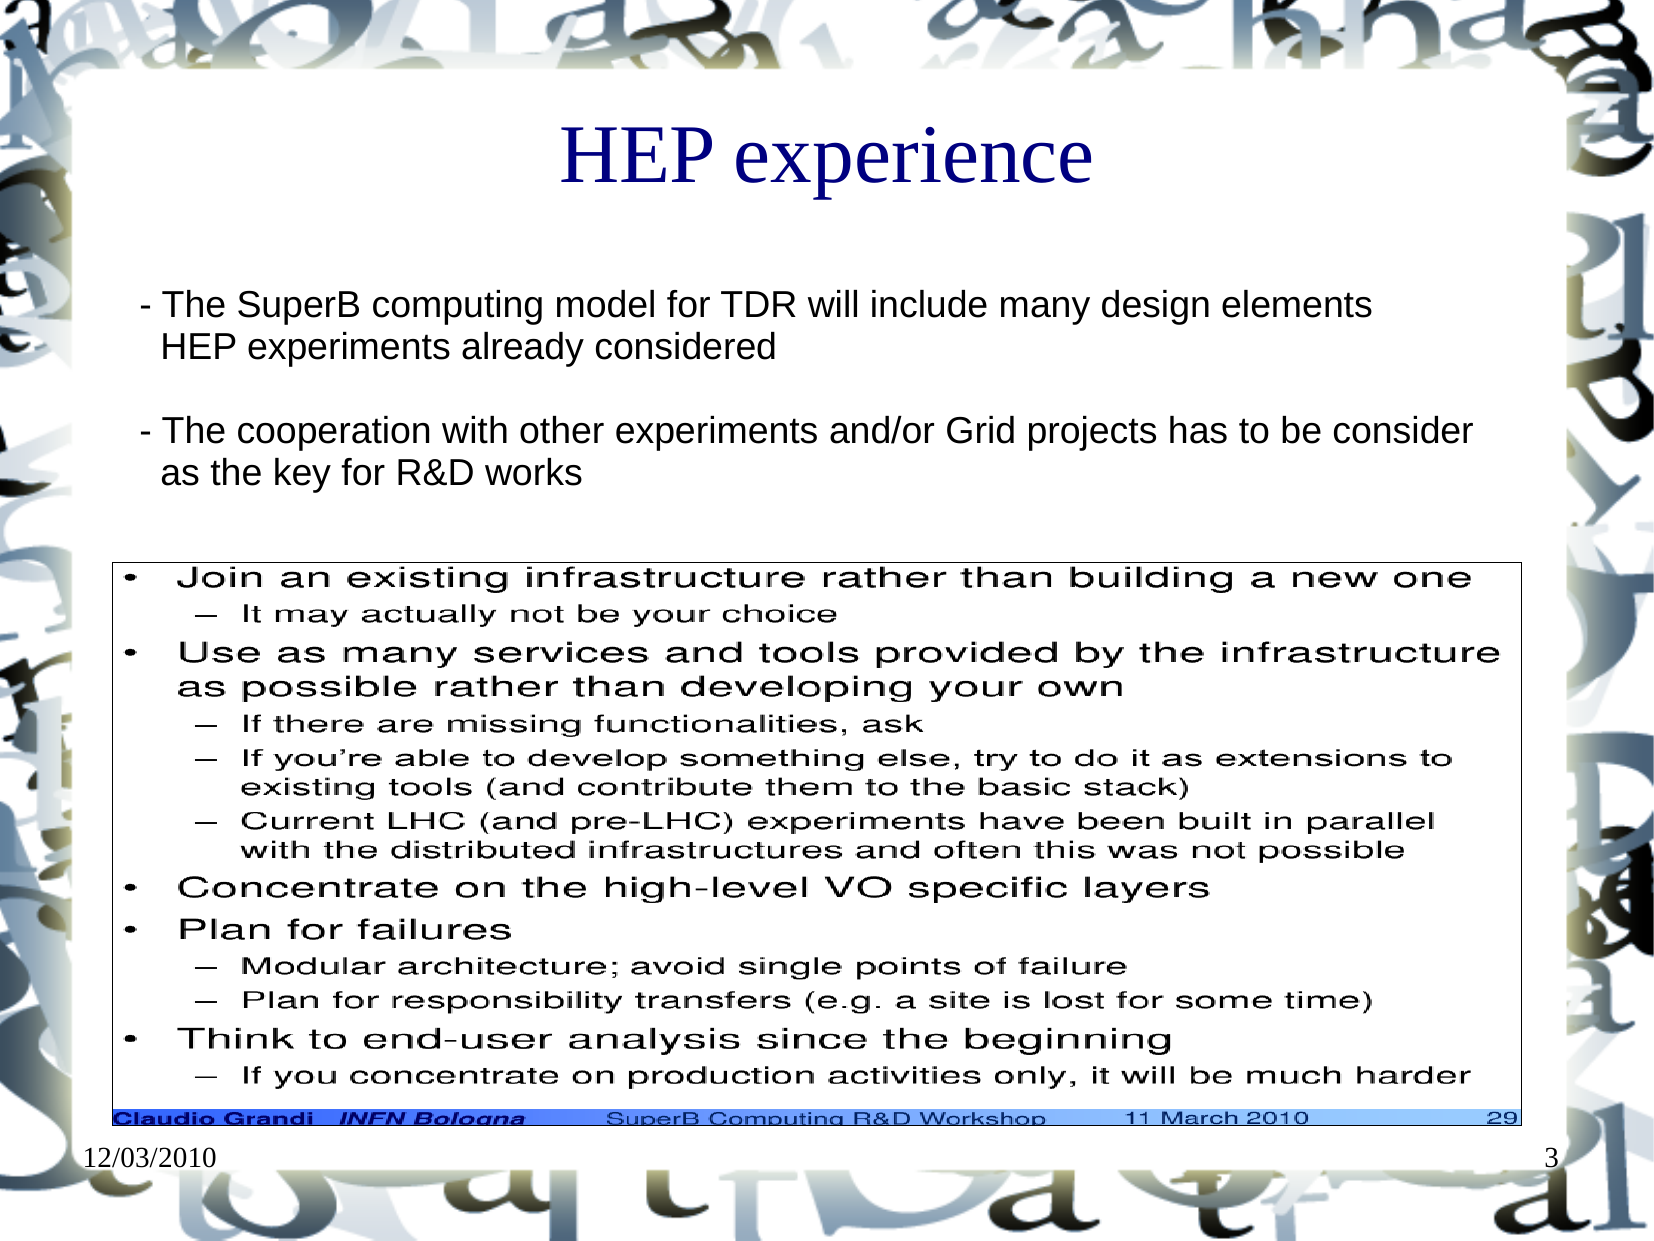

HEP experience
- The SuperB computing model for TDR will include many design elements
 HEP experiments already considered
- The cooperation with other experiments and/or Grid projects has to be consider
 as the key for R&D works
12/03/2010
3